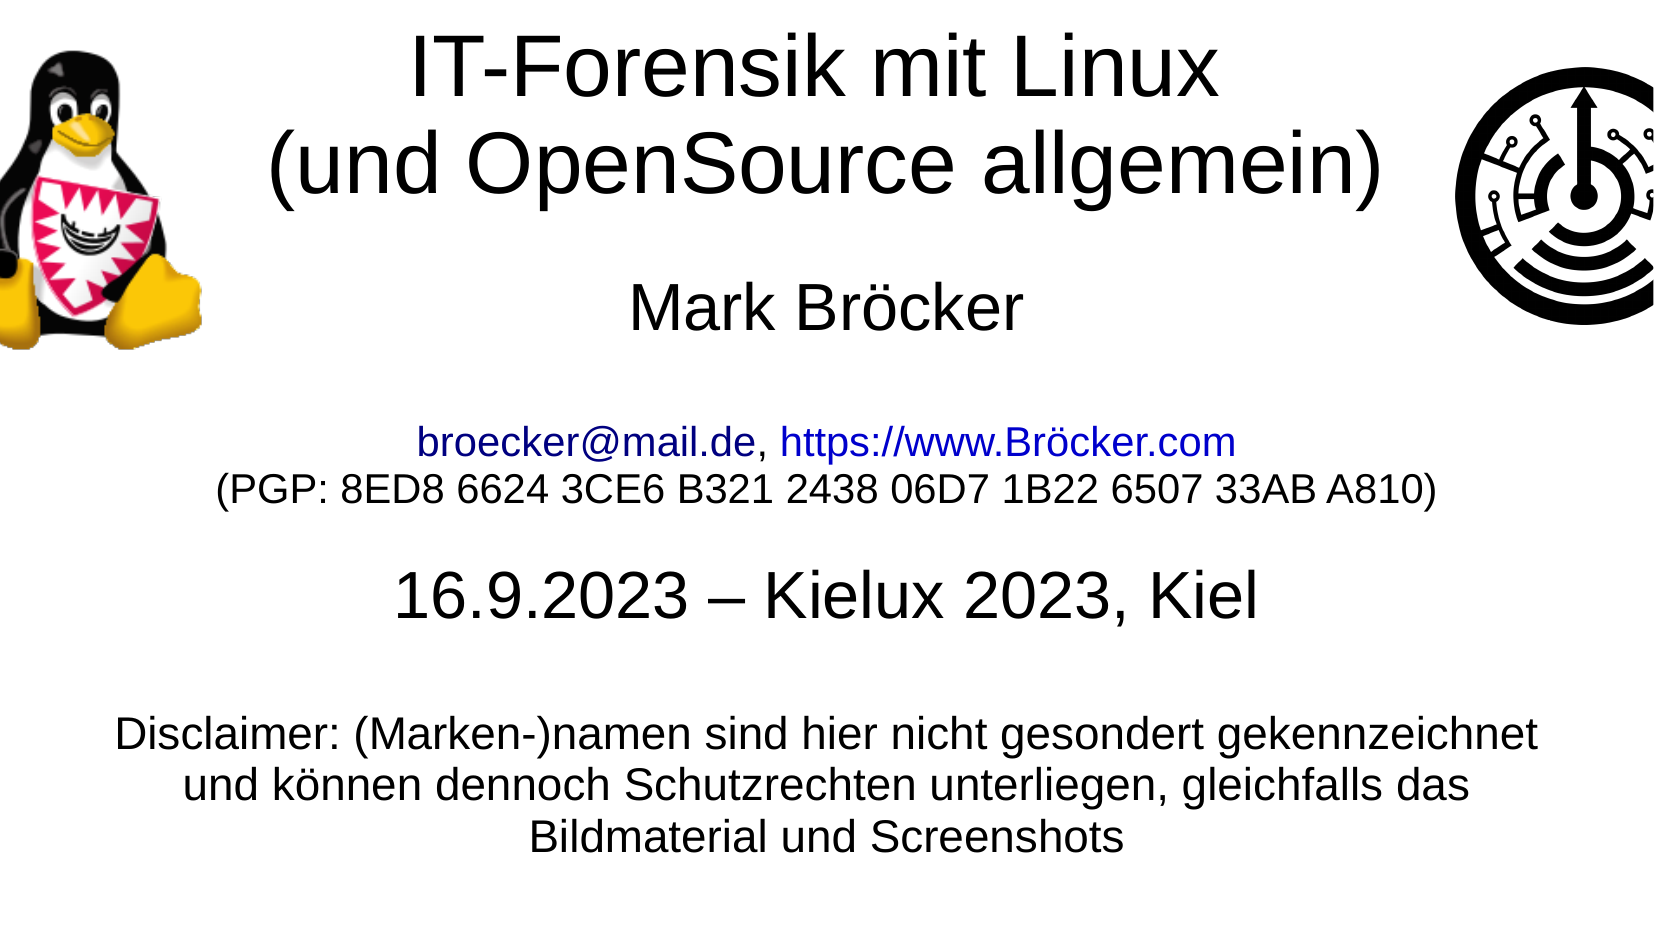

IT-Forensik mit Linux
(und OpenSource allgemein)
# Mark Bröcker
broecker@mail.de, https://www.Bröcker.com
(PGP: 8ED8 6624 3CE6 B321 2438 06D7 1B22 6507 33AB A810)
16.9.2023 – Kielux 2023, Kiel
Disclaimer: (Marken-)namen sind hier nicht gesondert gekennzeichnet und können dennoch Schutzrechten unterliegen, gleichfalls das Bildmaterial und Screenshots